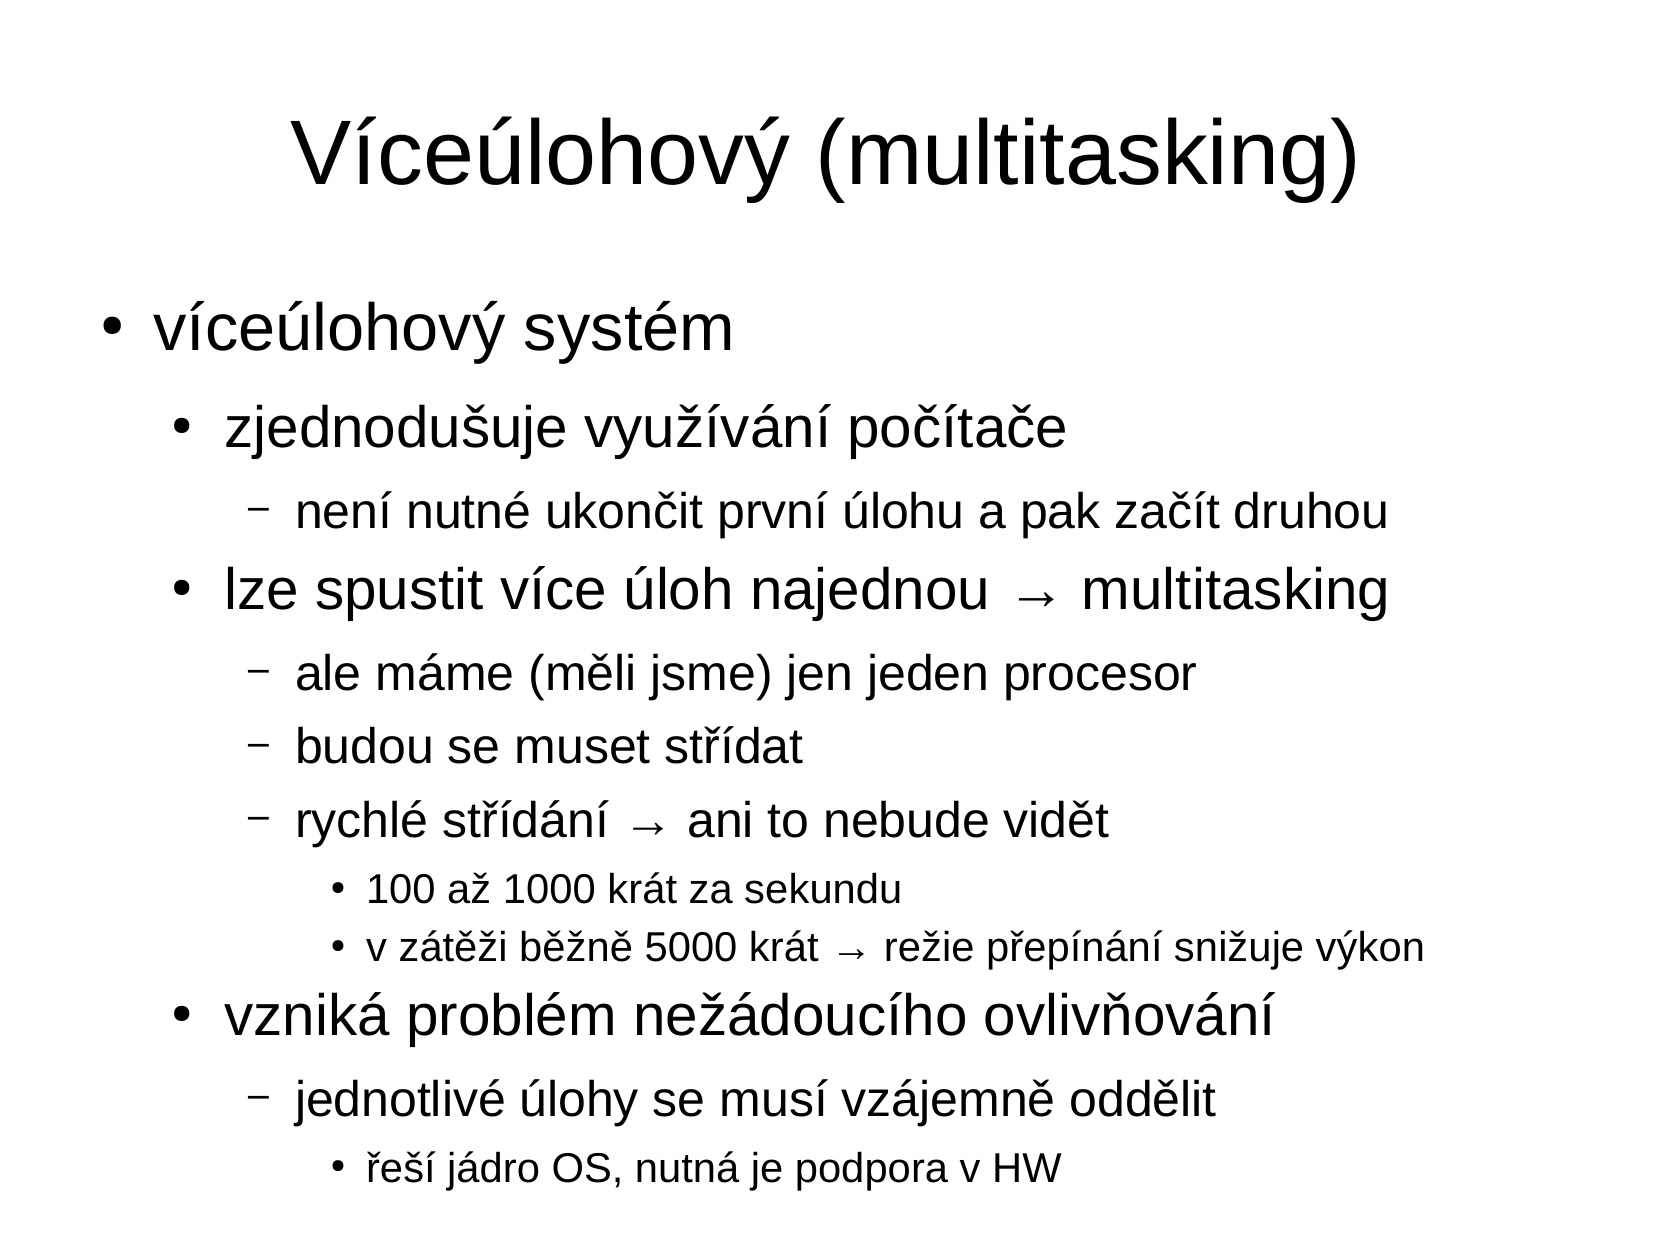

# Víceúlohový (multitasking)
víceúlohový systém
zjednodušuje využívání počítače
není nutné ukončit první úlohu a pak začít druhou
lze spustit více úloh najednou → multitasking
ale máme (měli jsme) jen jeden procesor
budou se muset střídat
rychlé střídání → ani to nebude vidět
100 až 1000 krát za sekundu
v zátěži běžně 5000 krát → režie přepínání snižuje výkon
vzniká problém nežádoucího ovlivňování
jednotlivé úlohy se musí vzájemně oddělit
řeší jádro OS, nutná je podpora v HW